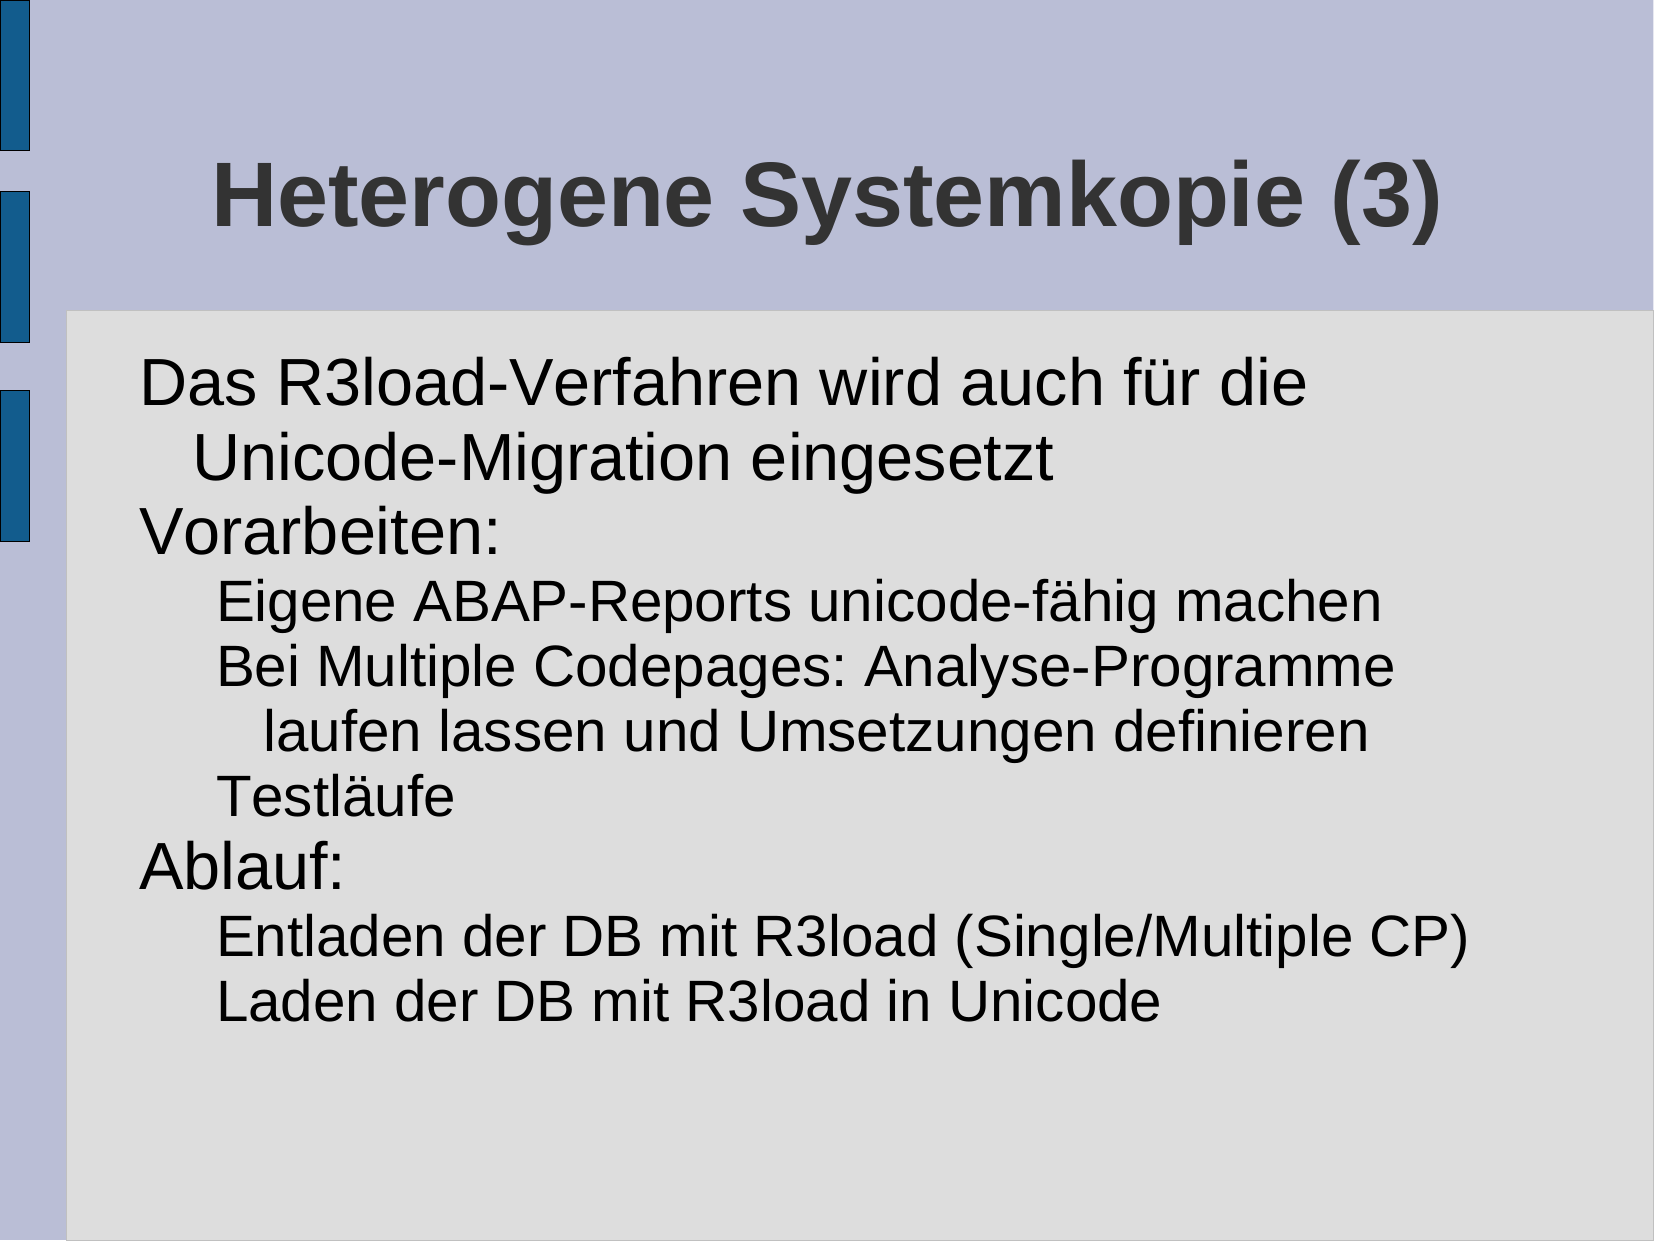

# Heterogene Systemkopie (3)
Das R3load-Verfahren wird auch für die Unicode-Migration eingesetzt
Vorarbeiten:
Eigene ABAP-Reports unicode-fähig machen
Bei Multiple Codepages: Analyse-Programme laufen lassen und Umsetzungen definieren
Testläufe
Ablauf:
Entladen der DB mit R3load (Single/Multiple CP)
Laden der DB mit R3load in Unicode